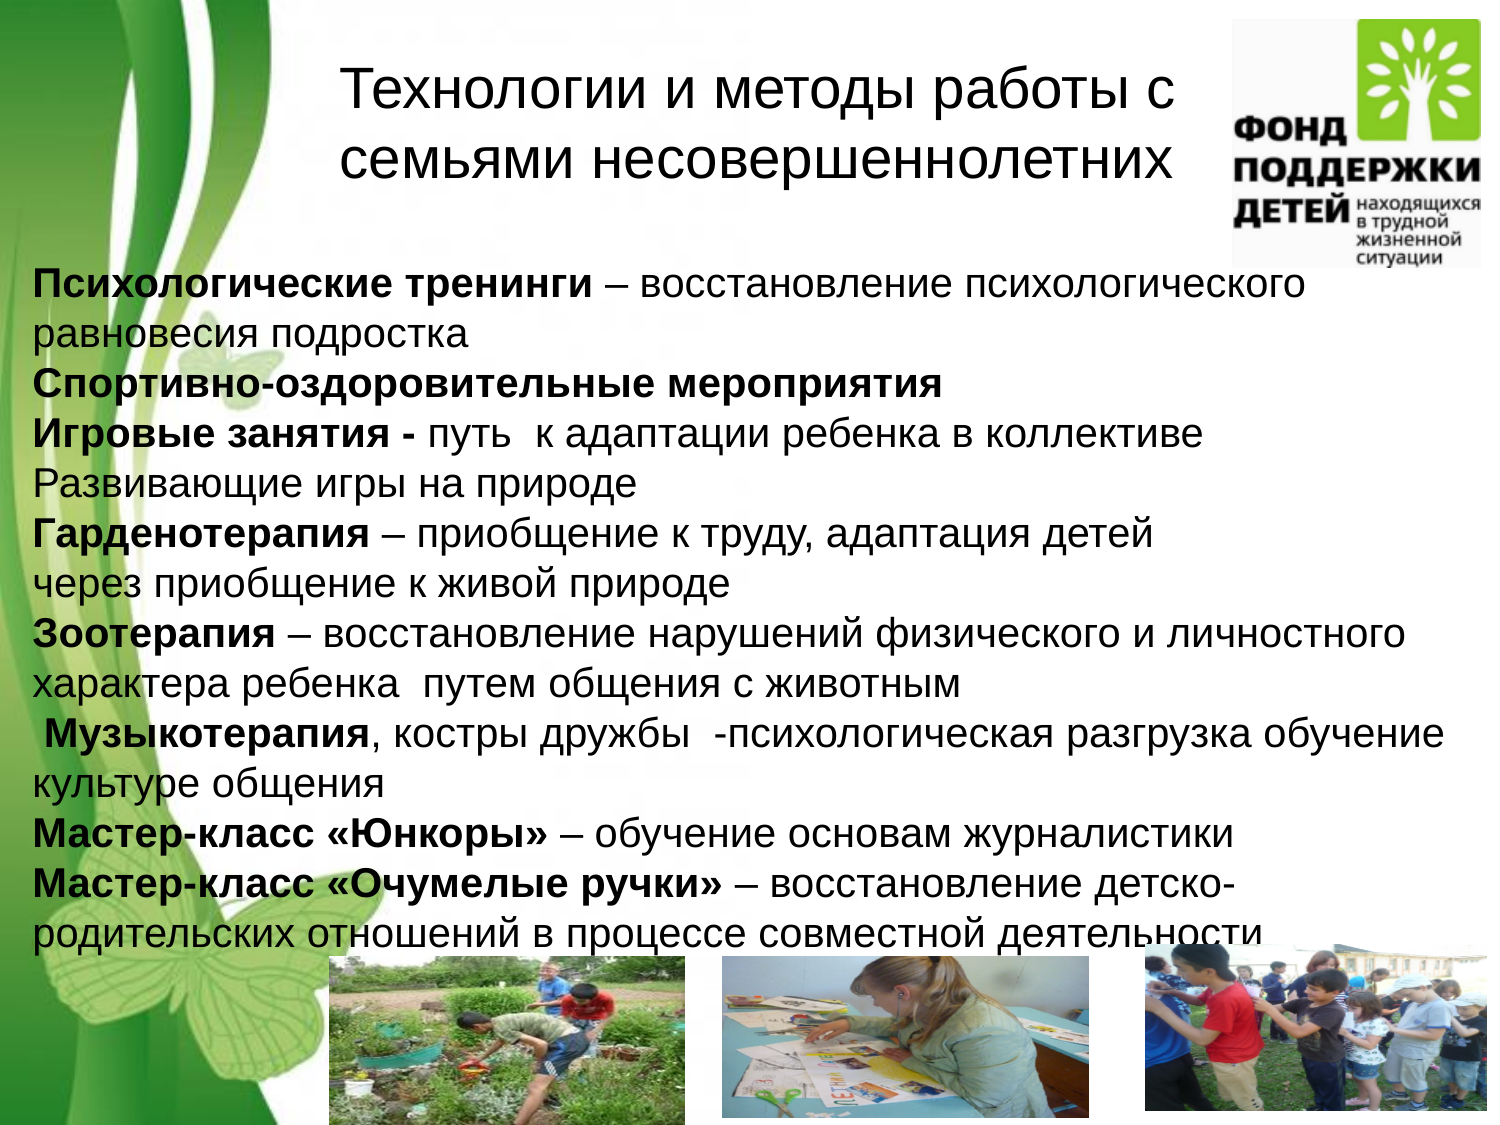

Технологии и методы работы с семьями несовершеннолетних
# Психологические тренинги – восстановление психологического равновесия подростка Спортивно-оздоровительные мероприятия Игровые занятия - путь к адаптации ребенка в коллективе Развивающие игры на природе Гарденотерапия – приобщение к труду, адаптация детей через приобщение к живой природе Зоотерапия – восстановление нарушений физического и личностного характера ребенка путем общения с животным Музыкотерапия, костры дружбы -психологическая разгрузка обучение культуре общения Мастер-класс «Юнкоры» – обучение основам журналистики Мастер-класс «Очумелые ручки» – восстановление детско-родительских отношений в процессе совместной деятельности